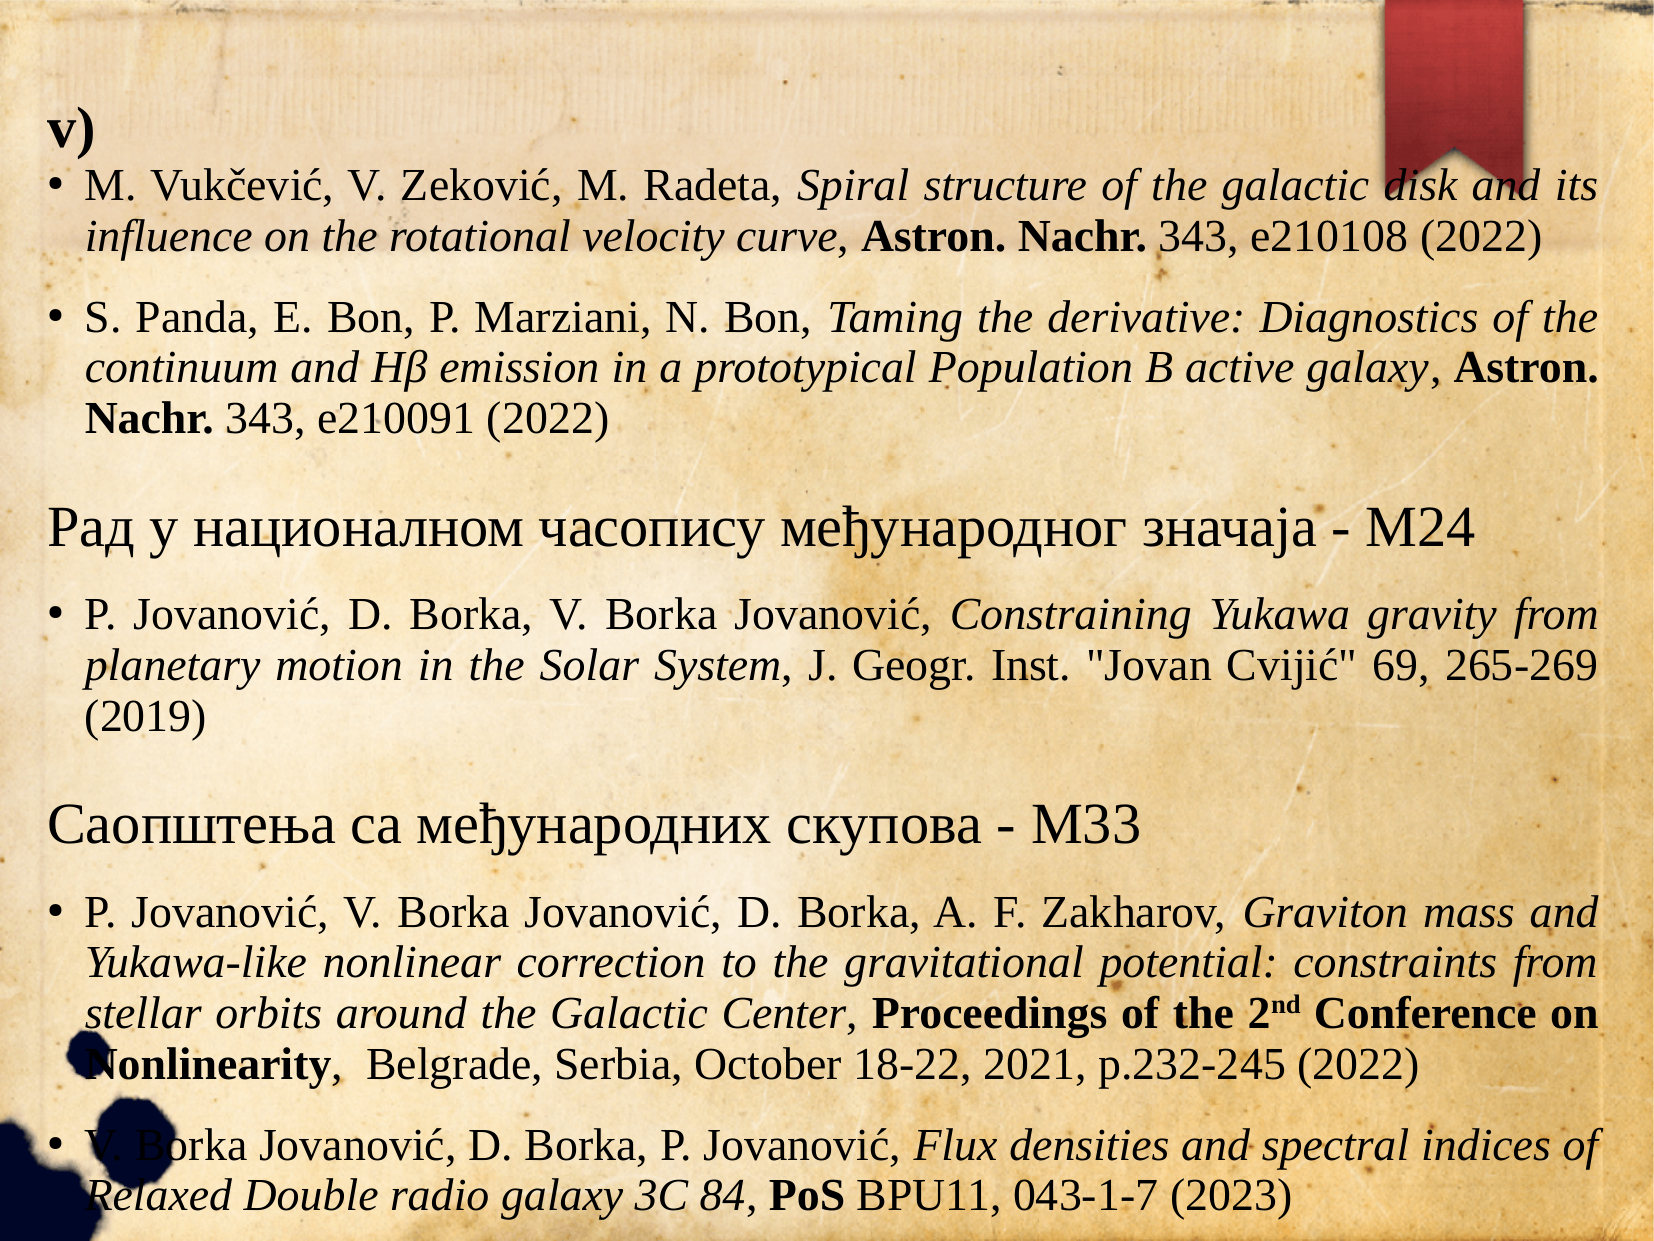

# v)
M. Vukčević, V. Zeković, M. Radeta, Spiral structure of the galactic disk and its influence on the rotational velocity curve, Astron. Nachr. 343, e210108 (2022)
S. Panda, E. Bon, P. Marziani, N. Bon, Taming the derivative: Diagnostics of the continuum and Hβ emission in a prototypical Population B active galaxy, Astron. Nachr. 343, e210091 (2022)
Рад у националном часопису међународног значаја - М24
P. Jovanović, D. Borka, V. Borka Jovanović, Constraining Yukawa gravity from planetary motion in the Solar System, J. Geogr. Inst. "Jovan Cvijić" 69, 265-269 (2019)
Саопштења са међународних скупова - М33
P. Jovanović, V. Borka Jovanović, D. Borka, A. F. Zakharov, Graviton mass and Yukawa-like nonlinear correction to the gravitational potential: constraints from stellar orbits around the Galactic Center, Proceedings of the 2nd Conference on Nonlinearity, Belgrade, Serbia, October 18-22, 2021, p.232-245 (2022)
V. Borka Jovanović, D. Borka, P. Jovanović, Flux densities and spectral indices of Relaxed Double radio galaxy 3C 84, PoS BPU11, 043-1-7 (2023)